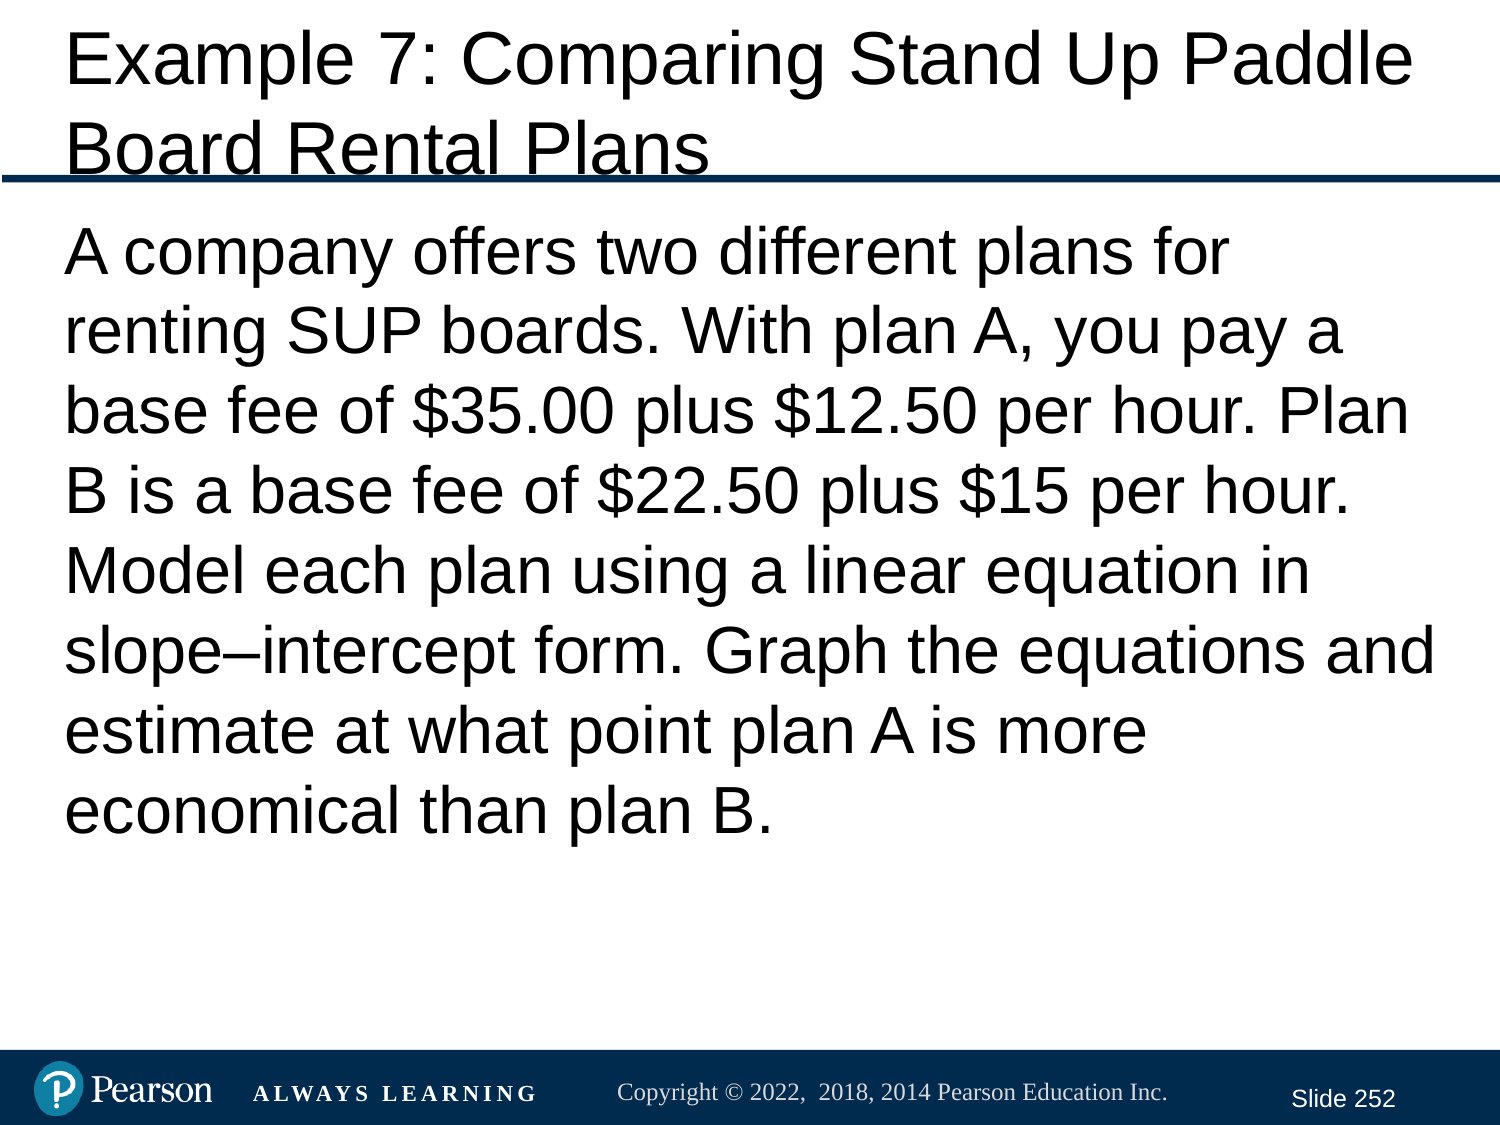

# Example 7: Comparing Stand Up Paddle Board Rental Plans
A company offers two different plans for renting SUP boards. With plan A, you pay a base fee of $35.00 plus $12.50 per hour. Plan B is a base fee of $22.50 plus $15 per hour. Model each plan using a linear equation in slope–intercept form. Graph the equations and estimate at what point plan A is more economical than plan B.